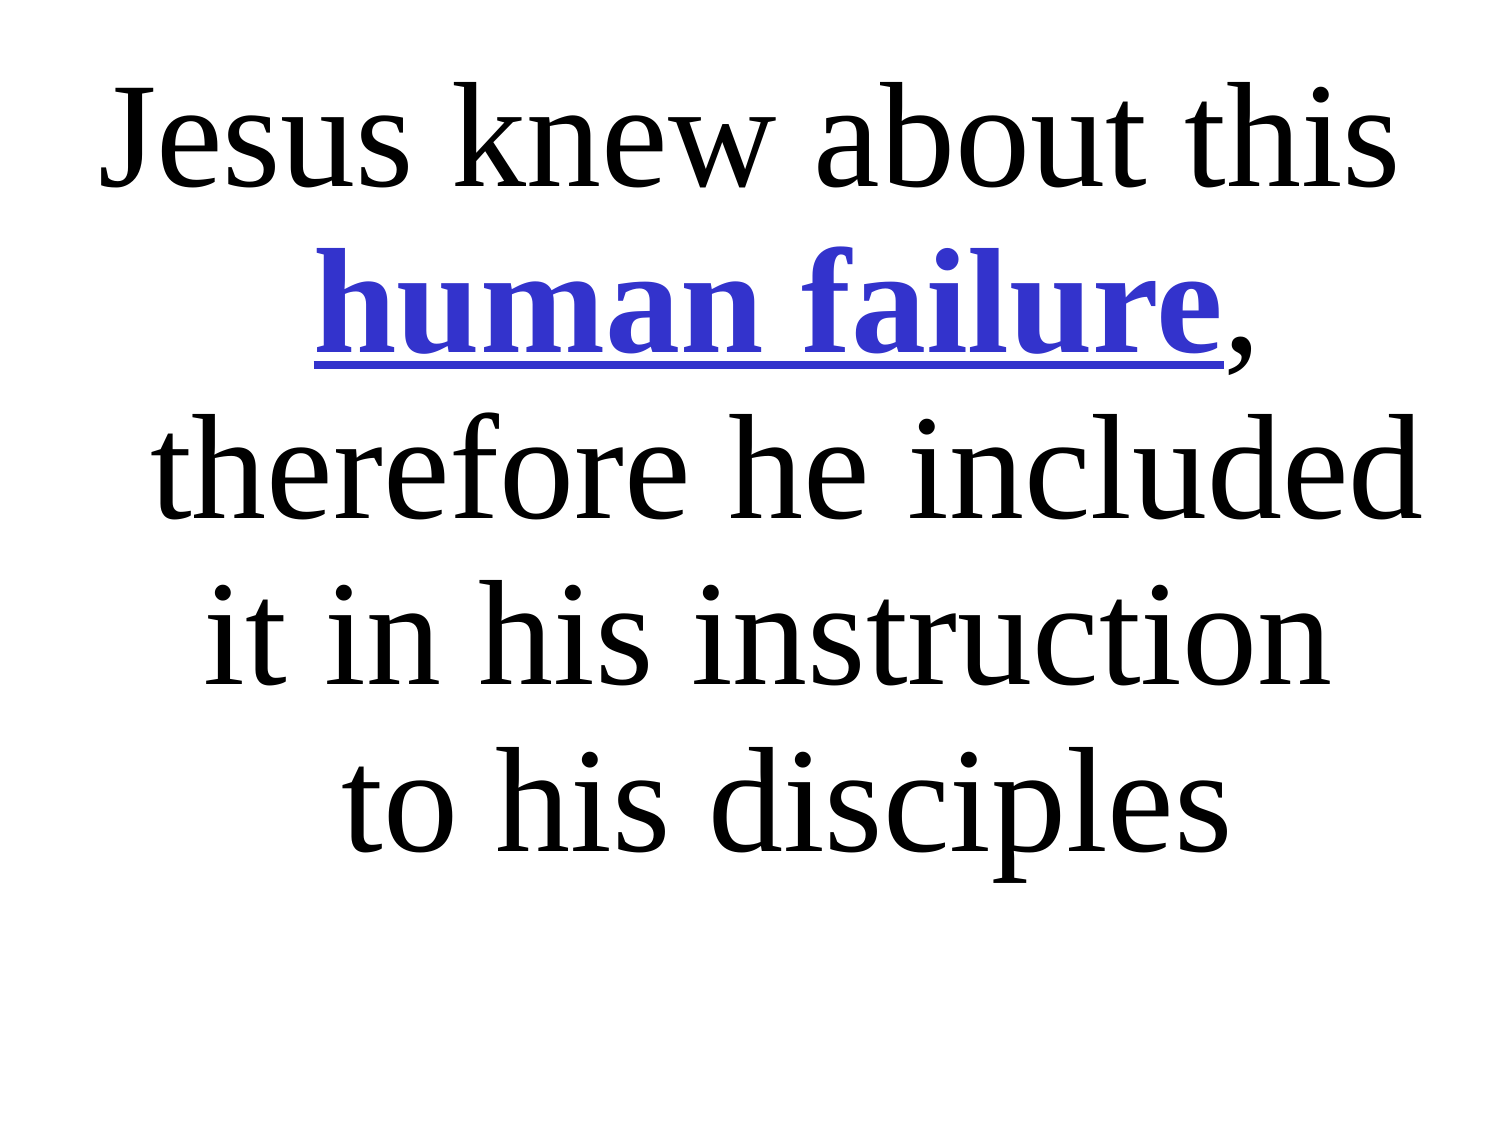

Jesus knew about this human failure, therefore he included it in his instruction
to his disciples